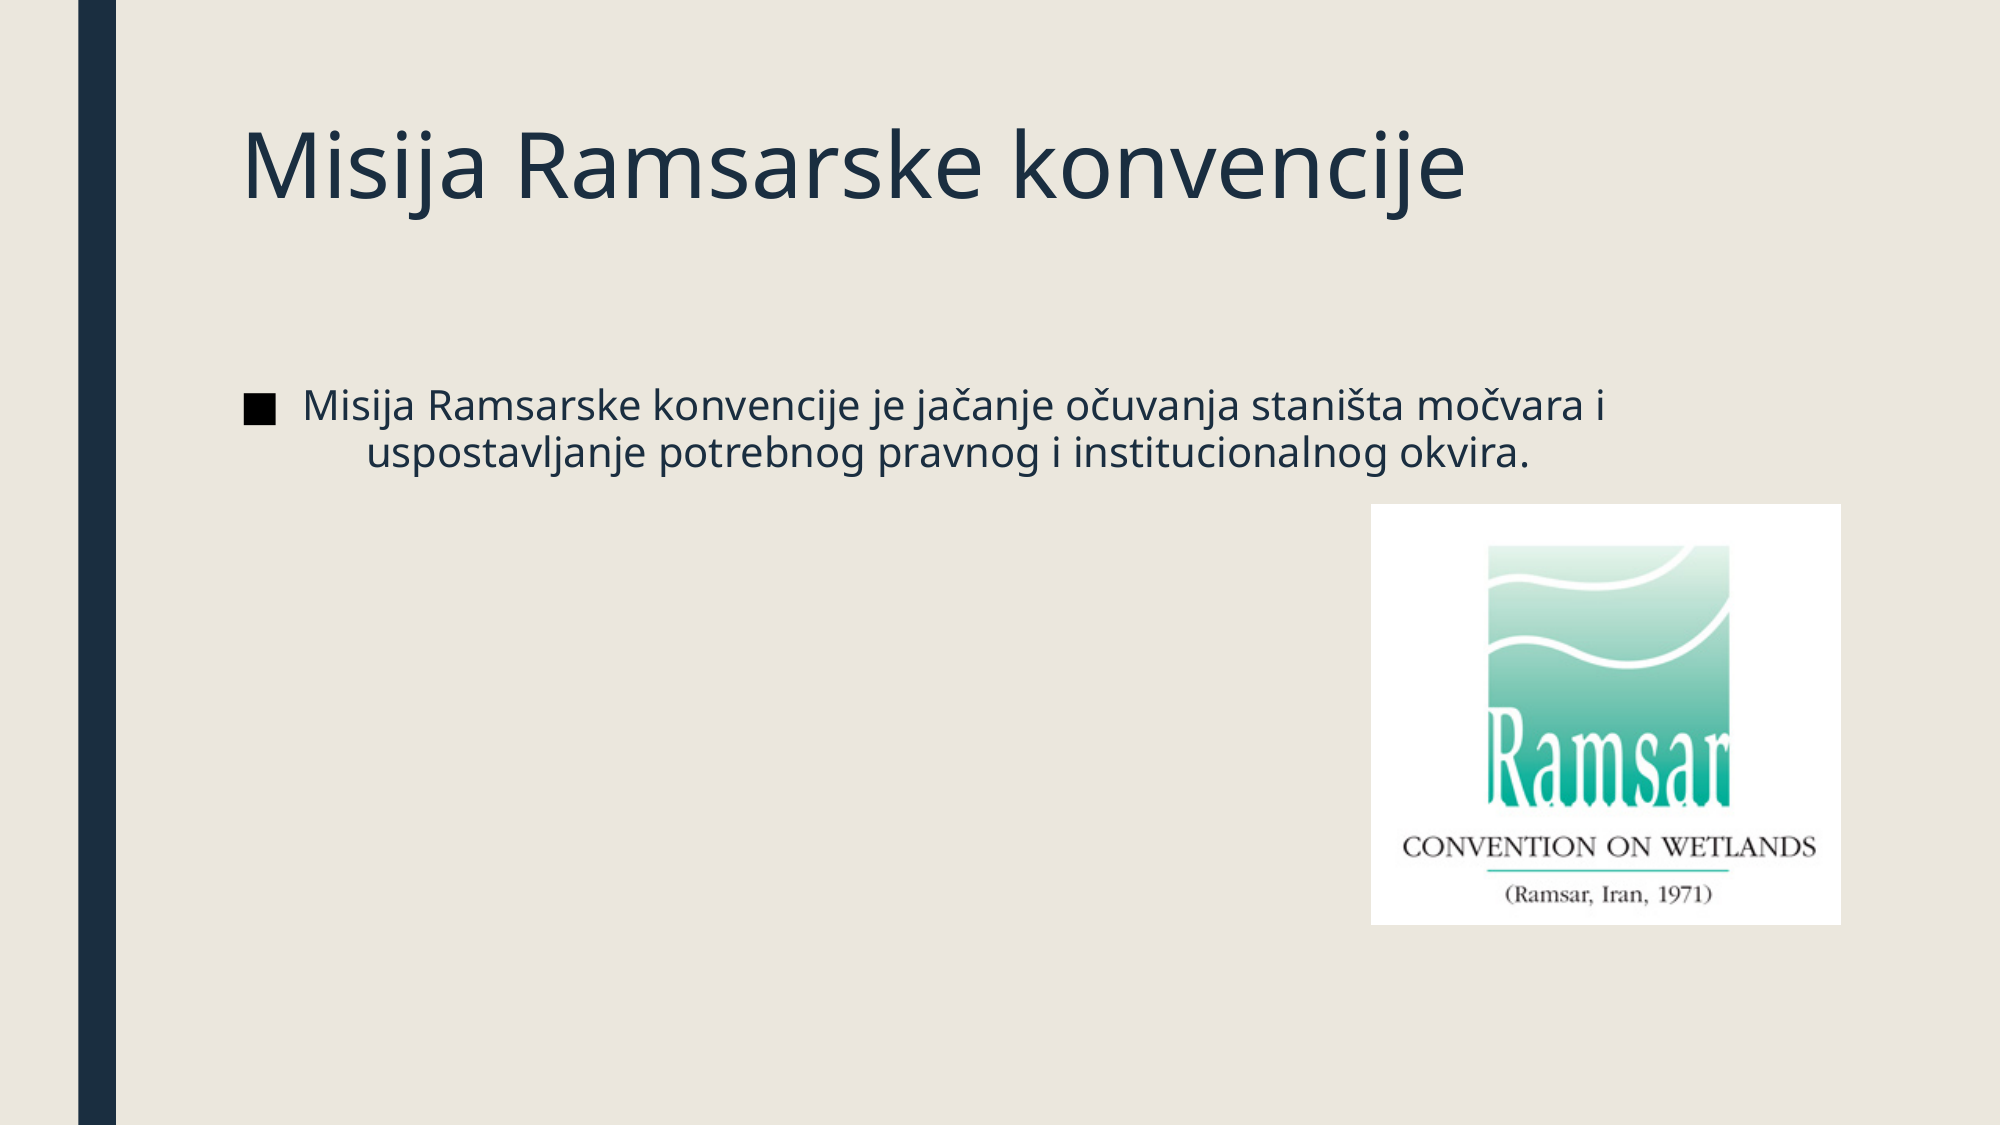

# Misija Ramsarske konvencije
Misija Ramsarske konvencije je jačanje očuvanja staništa močvara i uspostavljanje potrebnog pravnog i institucionalnog okvira.